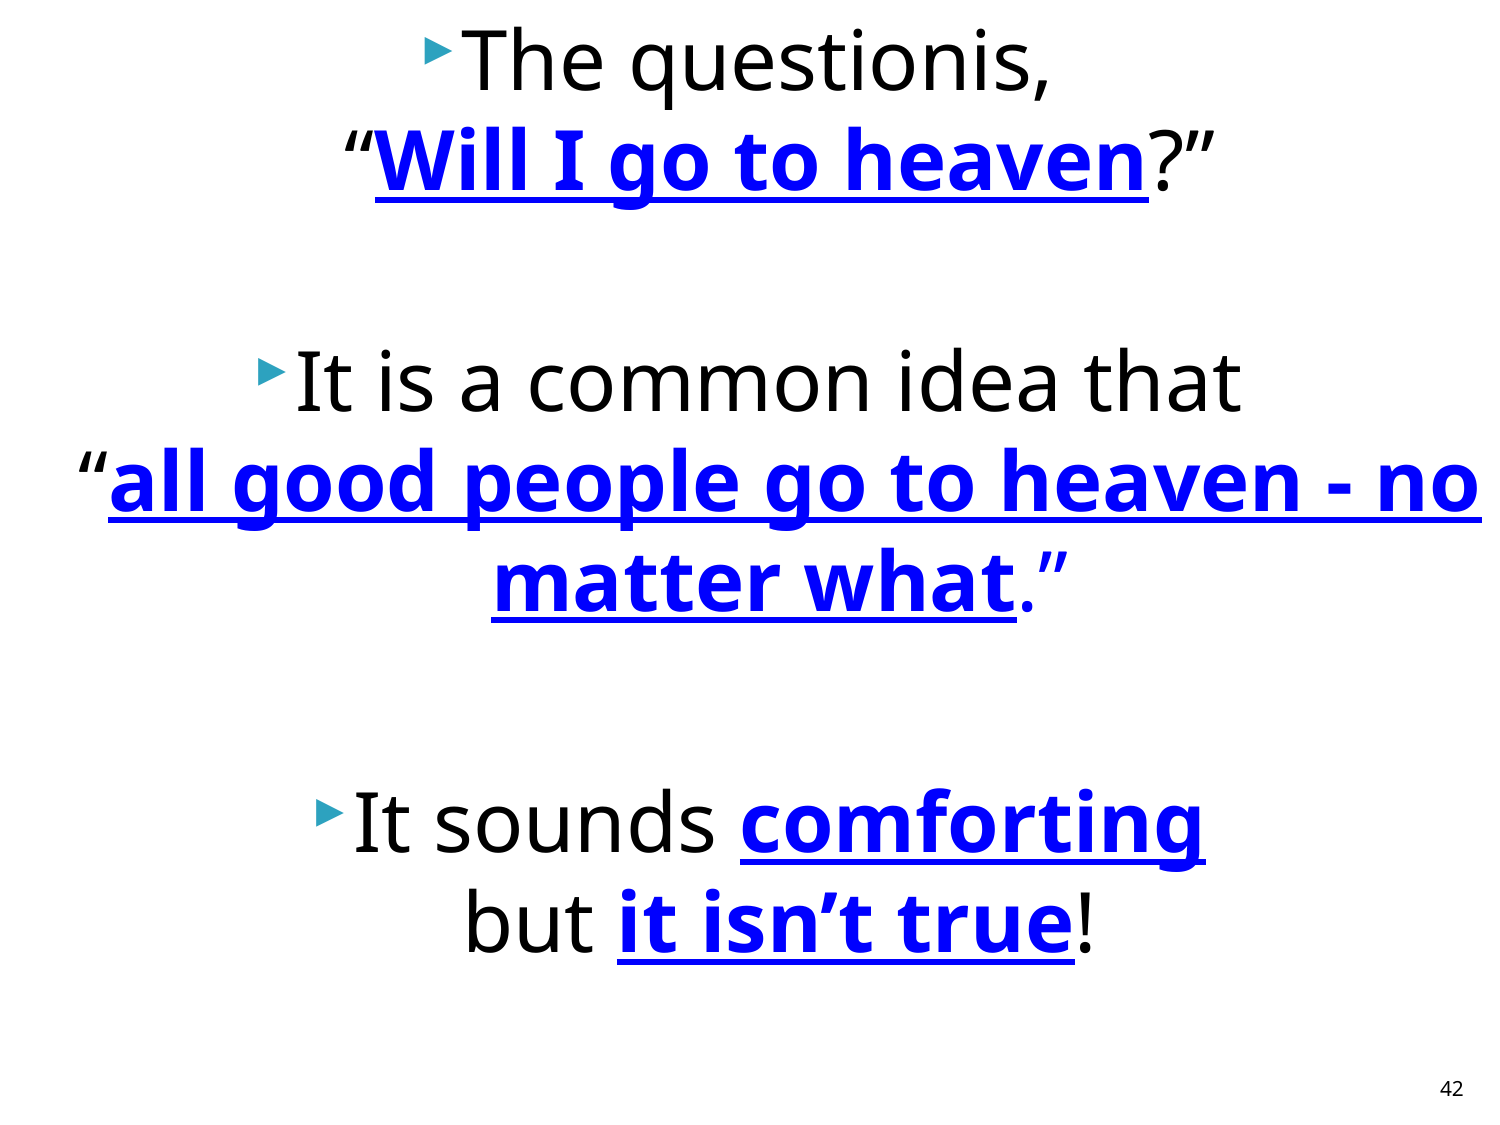

# The questionis, “Will I go to heaven?”
It is a common idea that
“all good people go to heaven - no matter what.”
It sounds comforting
but it isn’t true!